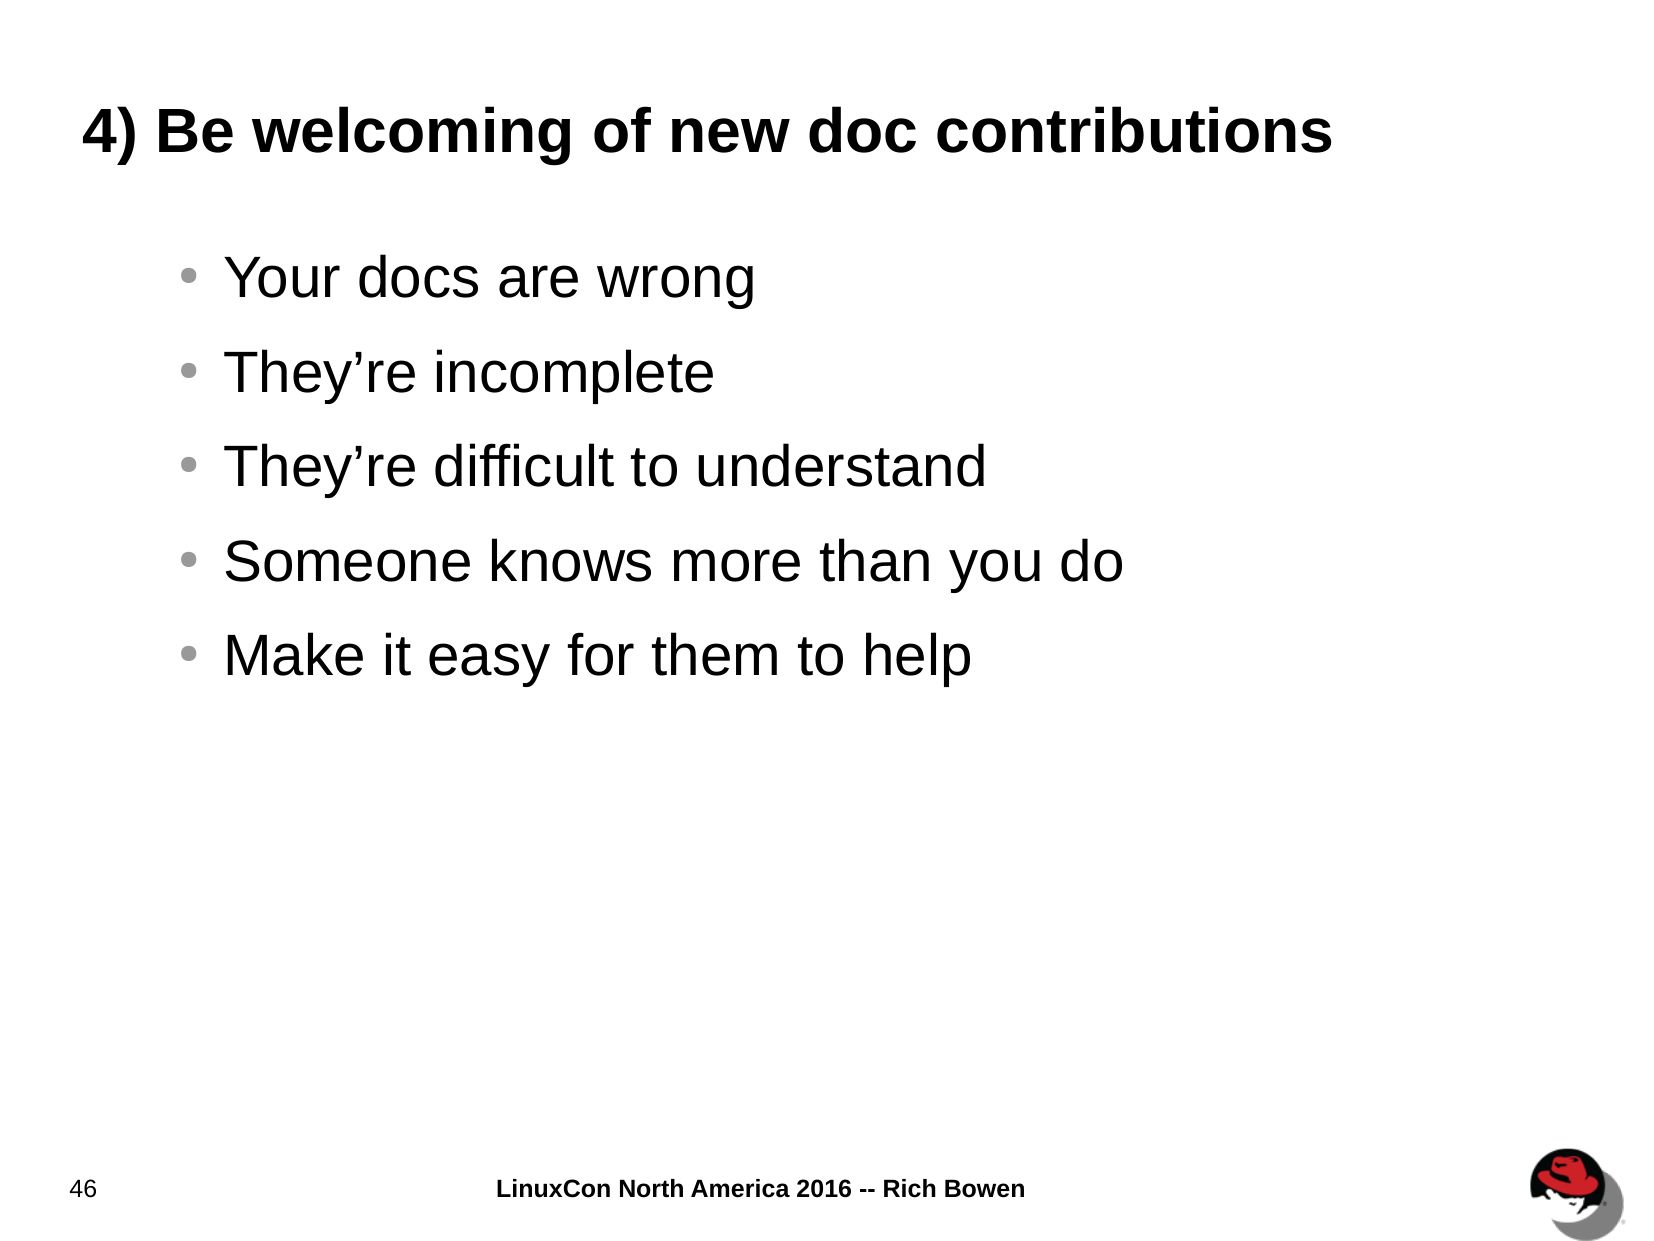

# 4) Be welcoming of new doc contributions
Your docs are wrong
They’re incomplete
They’re difficult to understand
Someone knows more than you do
Make it easy for them to help